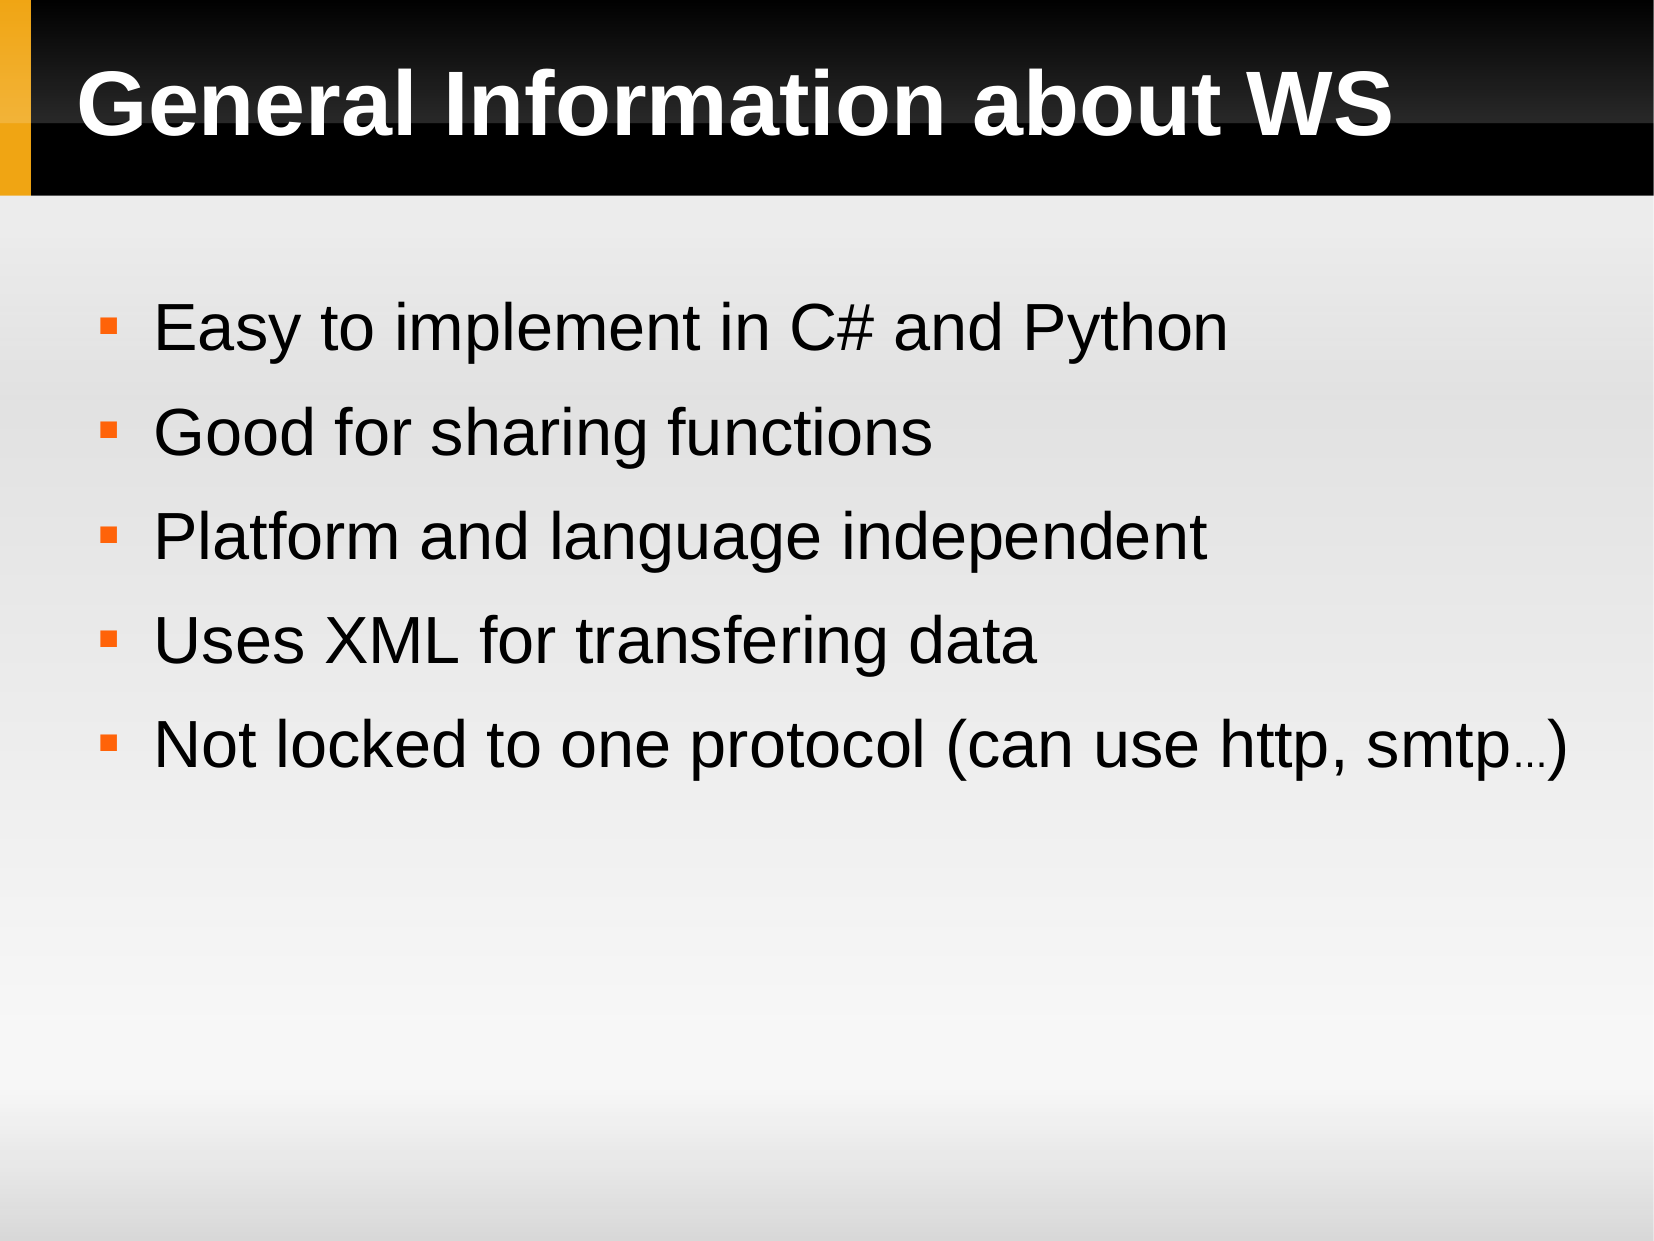

# General Information about WS
Easy to implement in C# and Python
Good for sharing functions
Platform and language independent
Uses XML for transfering data
Not locked to one protocol (can use http, smtp...)